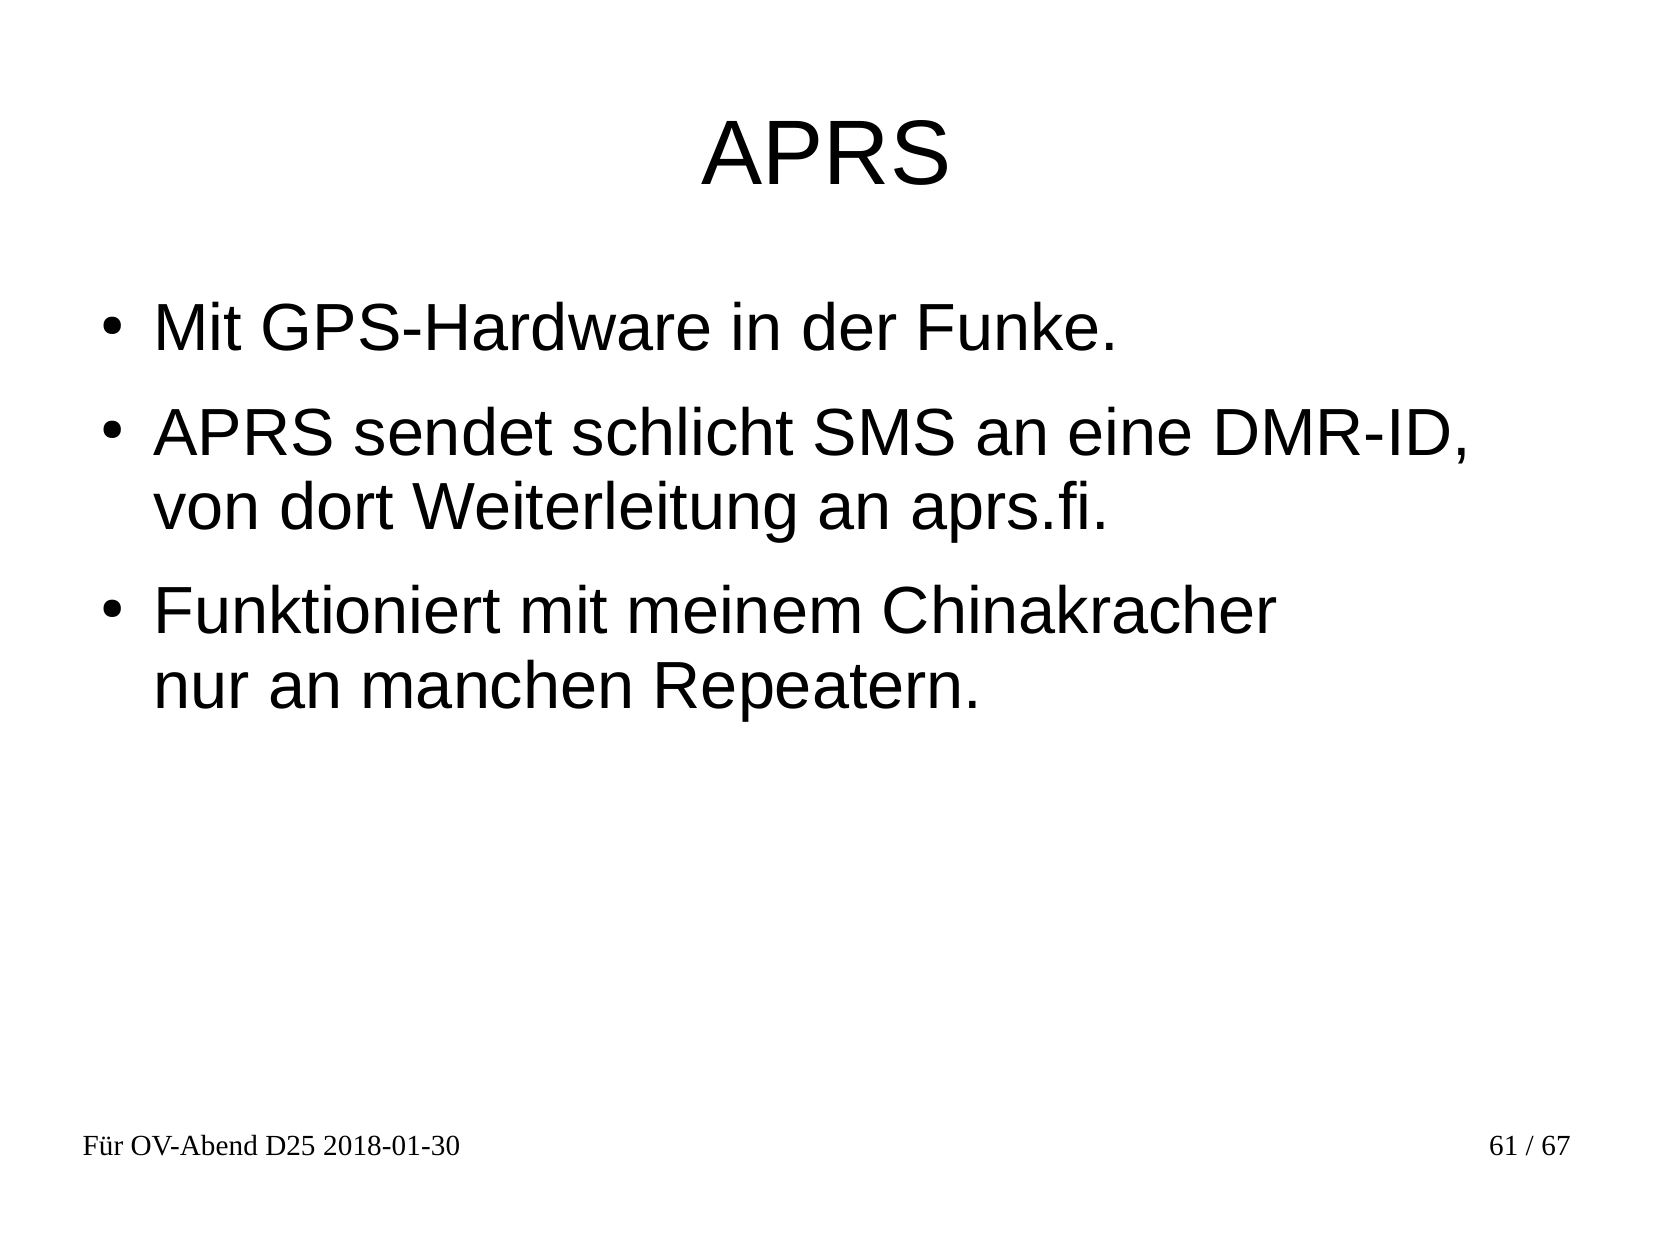

# APRS
Mit GPS-Hardware in der Funke.
APRS sendet schlicht SMS an eine DMR-ID,
von dort Weiterleitung an aprs.fi.
Funktioniert mit meinem Chinakracher
nur an manchen Repeatern.
61